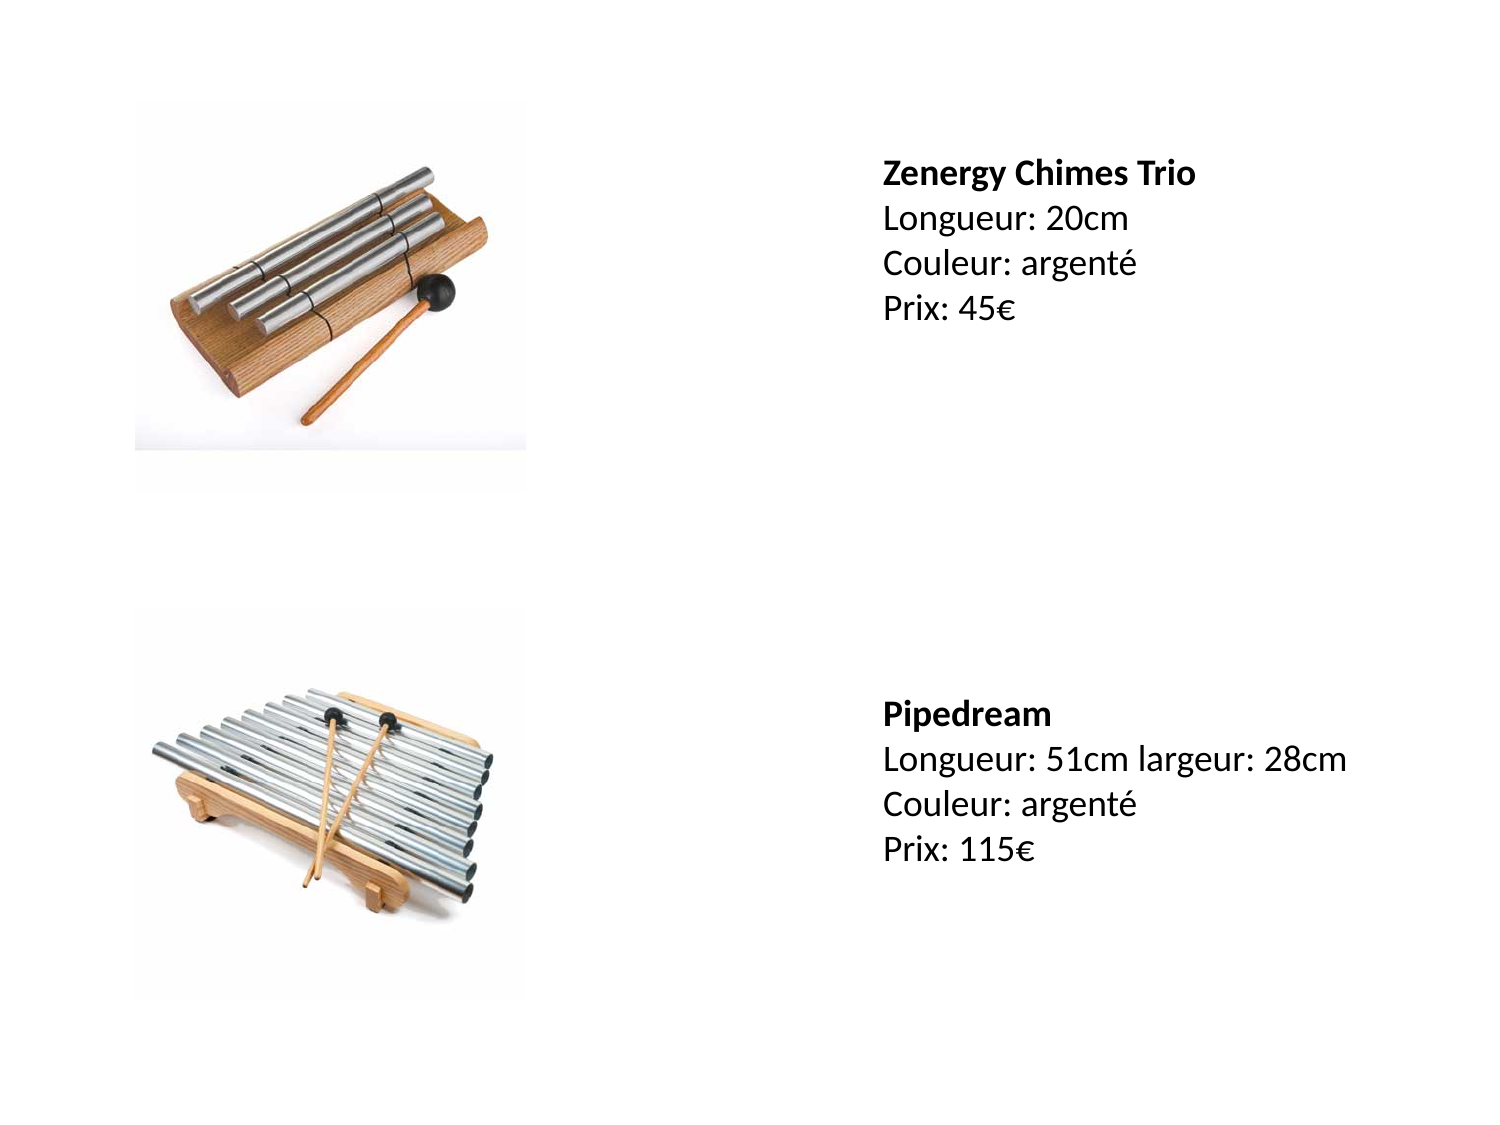

Zenergy Chimes Trio
Longueur: 20cm
Couleur: argenté
Prix: 45€
Pipedream
Longueur: 51cm largeur: 28cm
Couleur: argenté
Prix: 115€